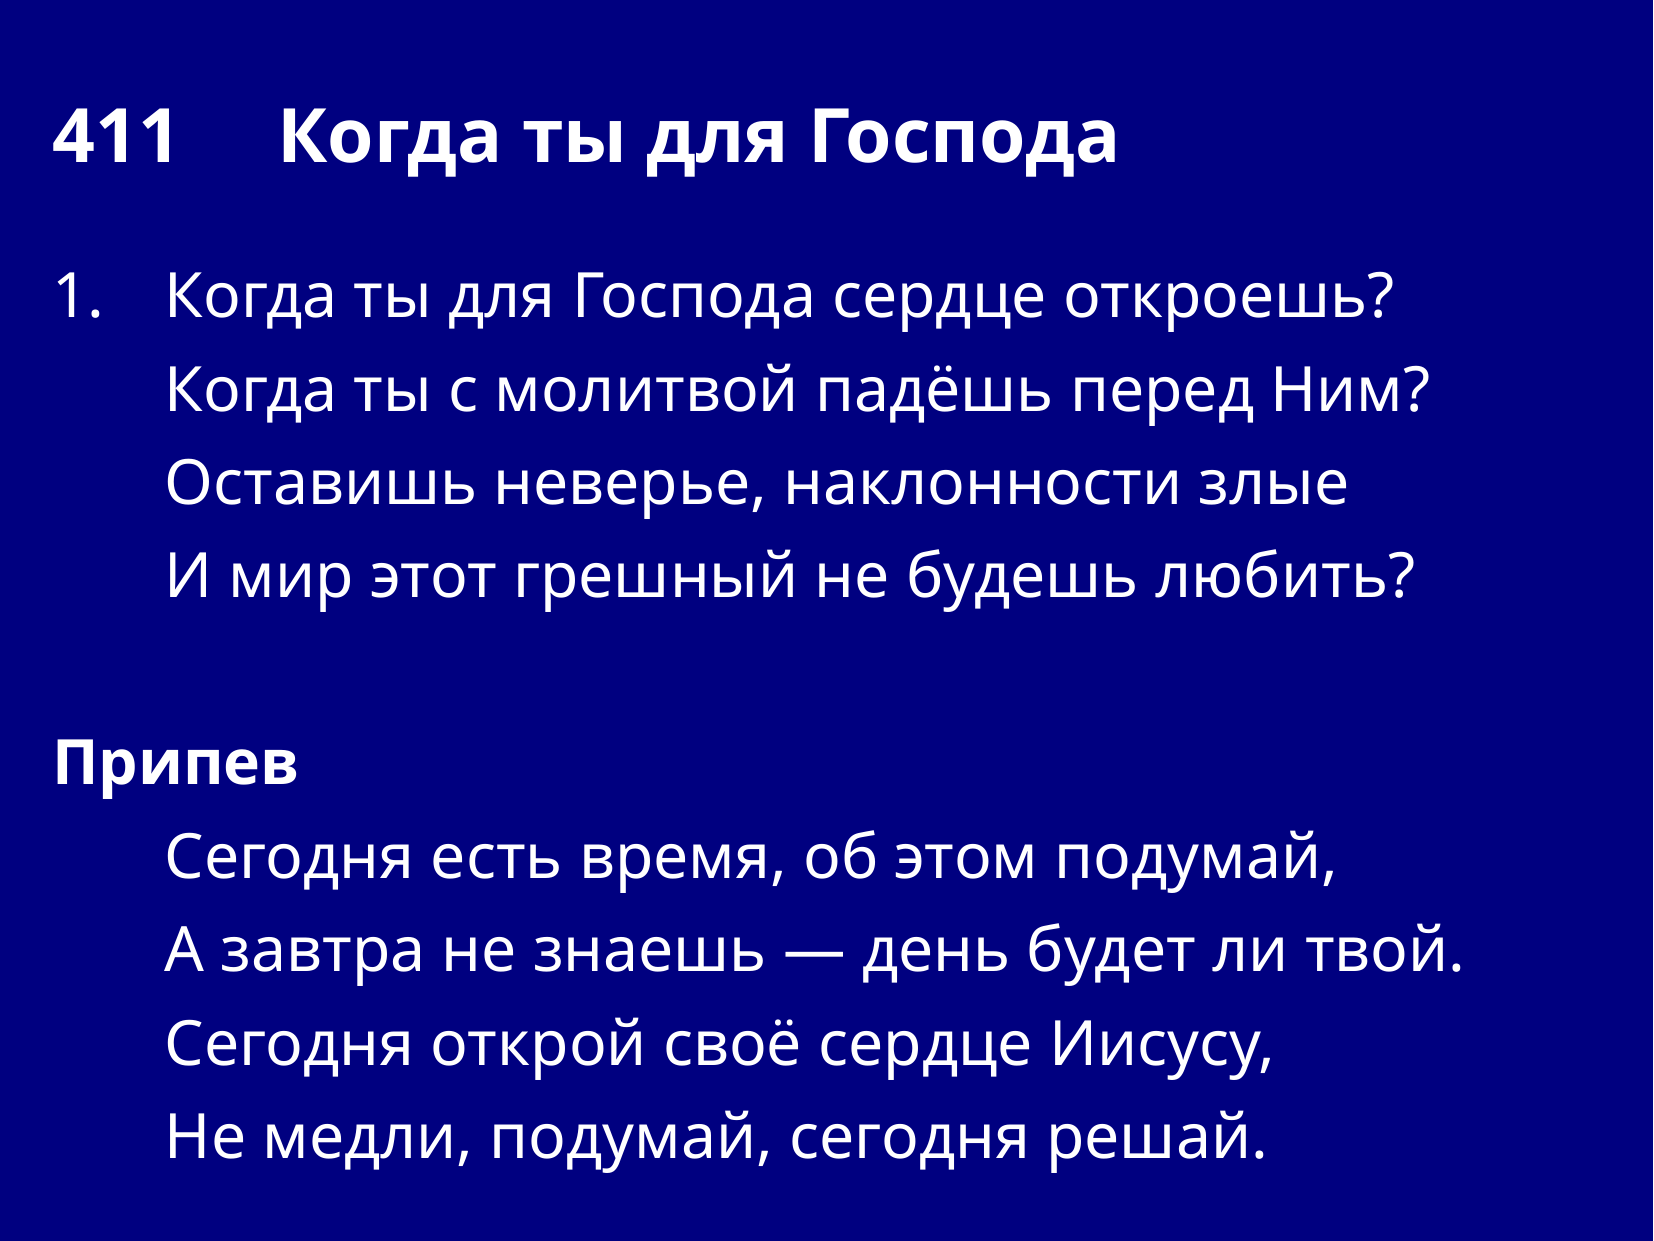

411	Когда ты для Господа
1.	Когда ты для Господа сердце откроешь?
	Когда ты с молитвой падёшь перед Ним?
	Оставишь неверье, наклонности злые
	И мир этот грешный не будешь любить?
Припев
	Сегодня есть время, об этом подумай,
	А завтра не знаешь ― день будет ли твой.
	Сегодня открой своё сердце Иисусу,
	Не медли, подумай, сегодня решай.